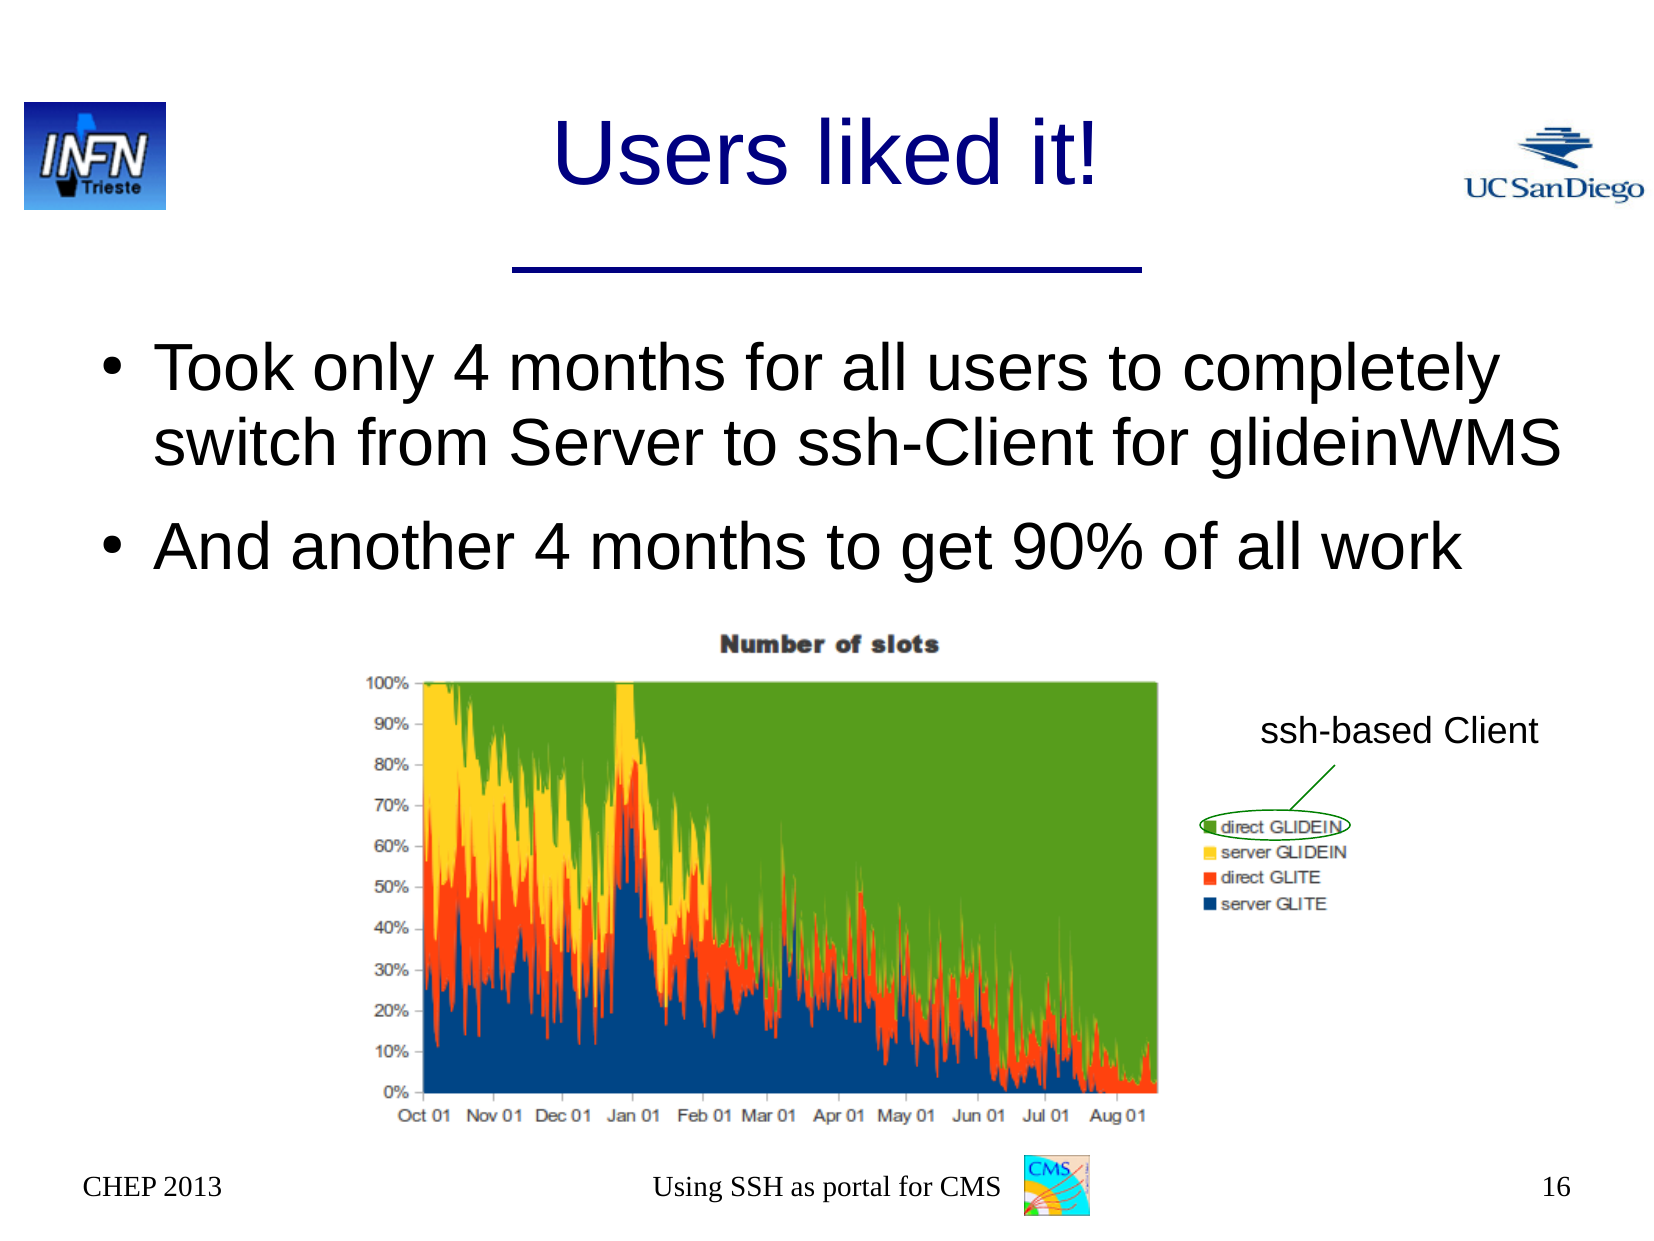

# Users liked it!
Took only 4 months for all users to completely switch from Server to ssh-Client for glideinWMS
And another 4 months to get 90% of all work
ssh-based Client
CHEP 2013
Using SSH as portal for CMS
16